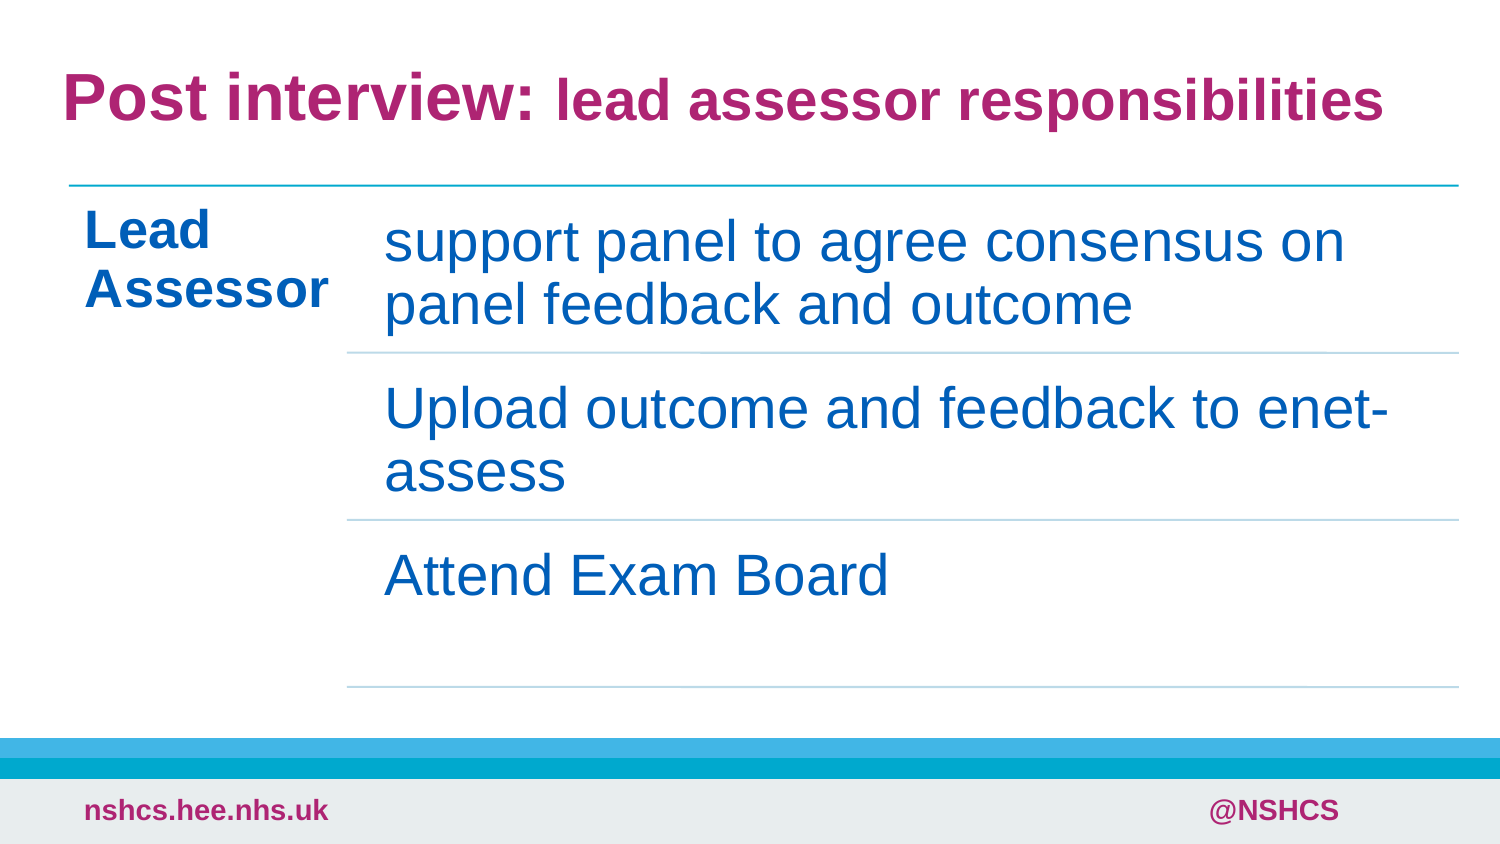

# Post interview: lead assessor responsibilities
Lead Assessor
support panel to agree consensus on panel feedback and outcome
Upload outcome and feedback to enet-assess
Attend Exam Board